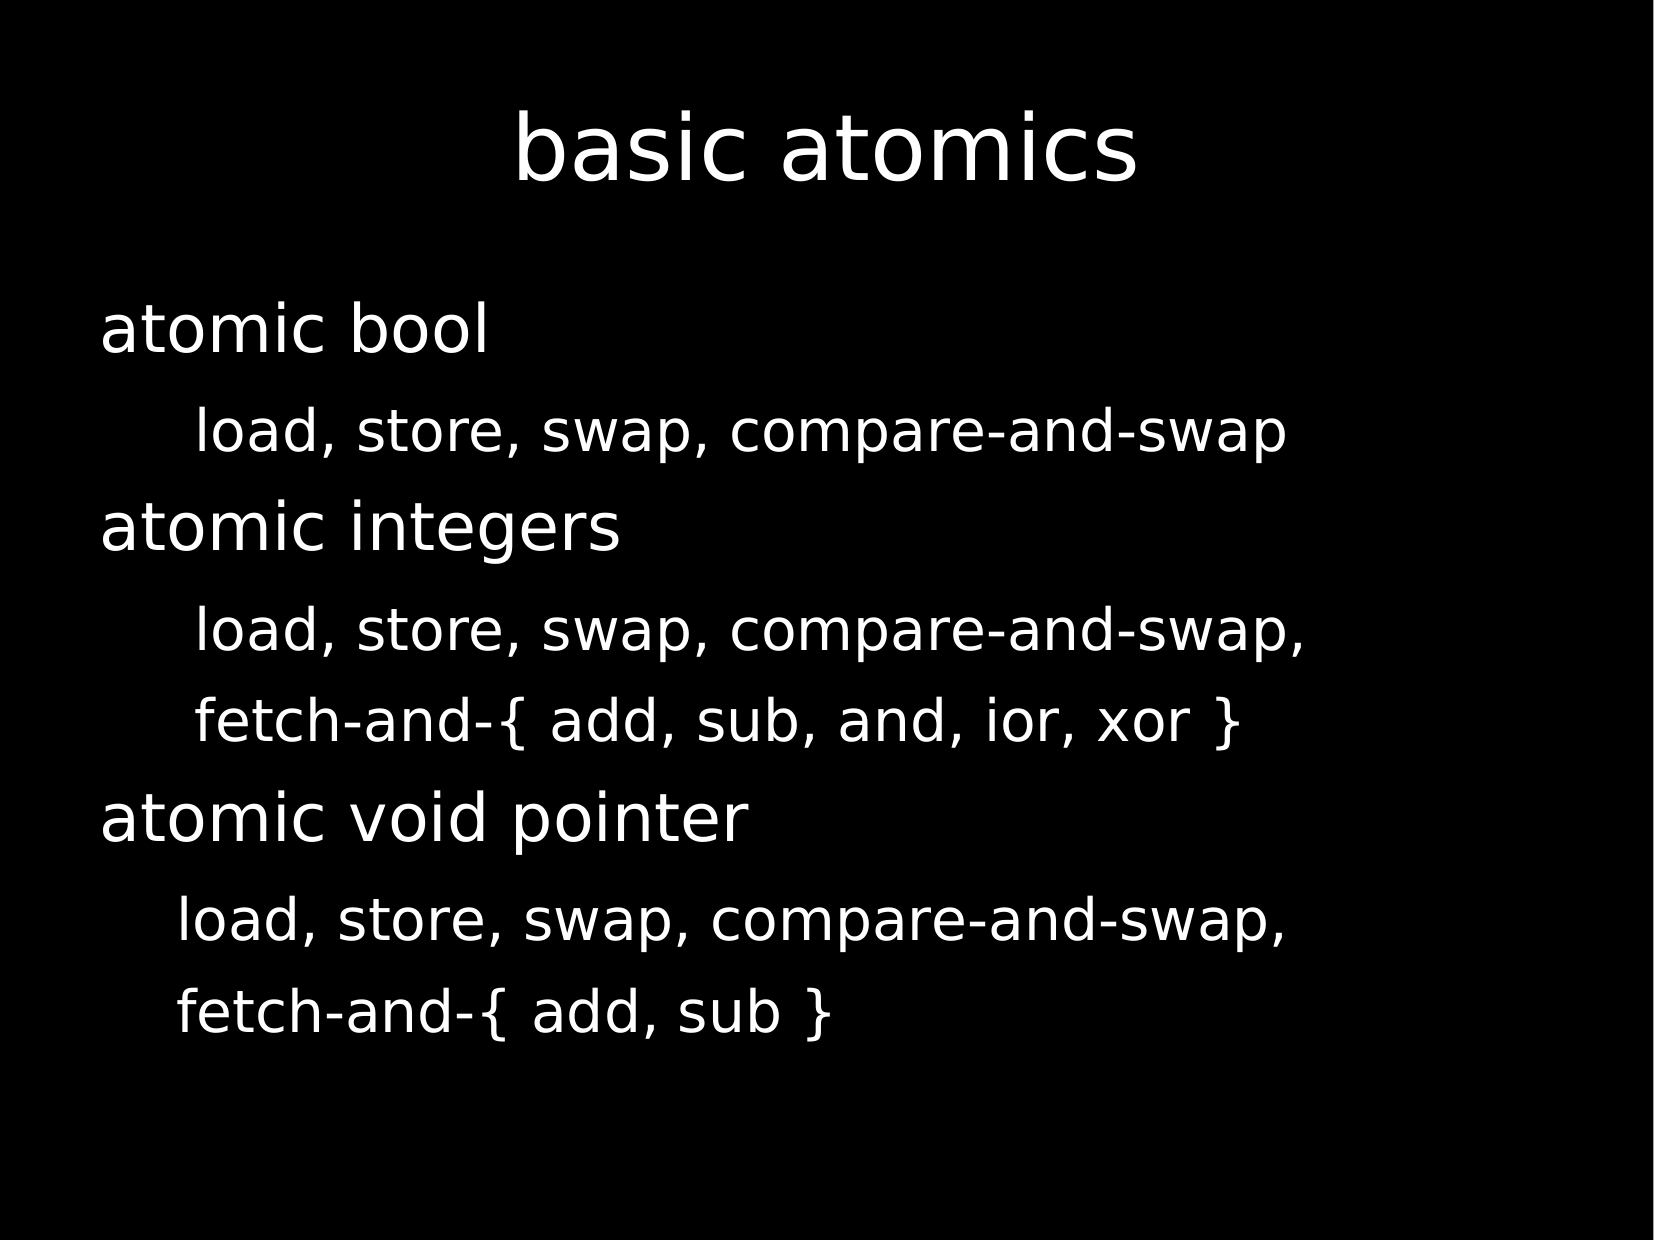

# basic atomics
atomic bool
 load, store, swap, compare-and-swap
atomic integers
 load, store, swap, compare-and-swap,
 fetch-and-{ add, sub, and, ior, xor }
atomic void pointer
load, store, swap, compare-and-swap,
fetch-and-{ add, sub }